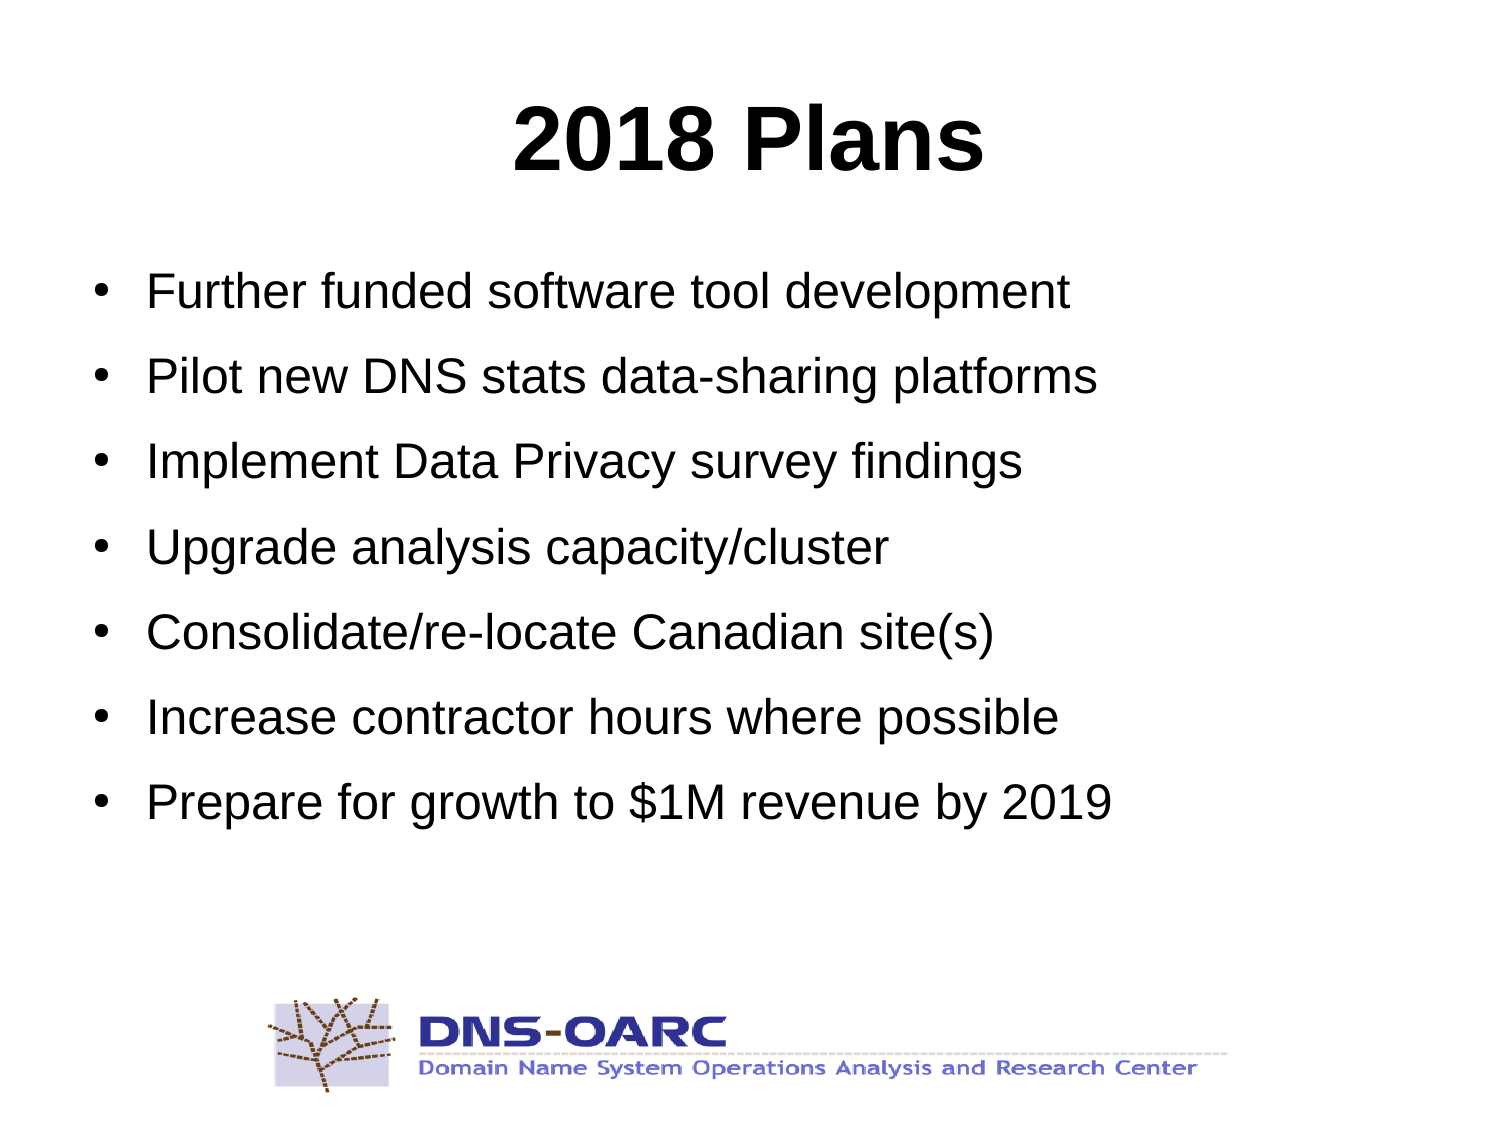

# 2018 Plans
Further funded software tool development
Pilot new DNS stats data-sharing platforms
Implement Data Privacy survey findings
Upgrade analysis capacity/cluster
Consolidate/re-locate Canadian site(s)
Increase contractor hours where possible
Prepare for growth to $1M revenue by 2019